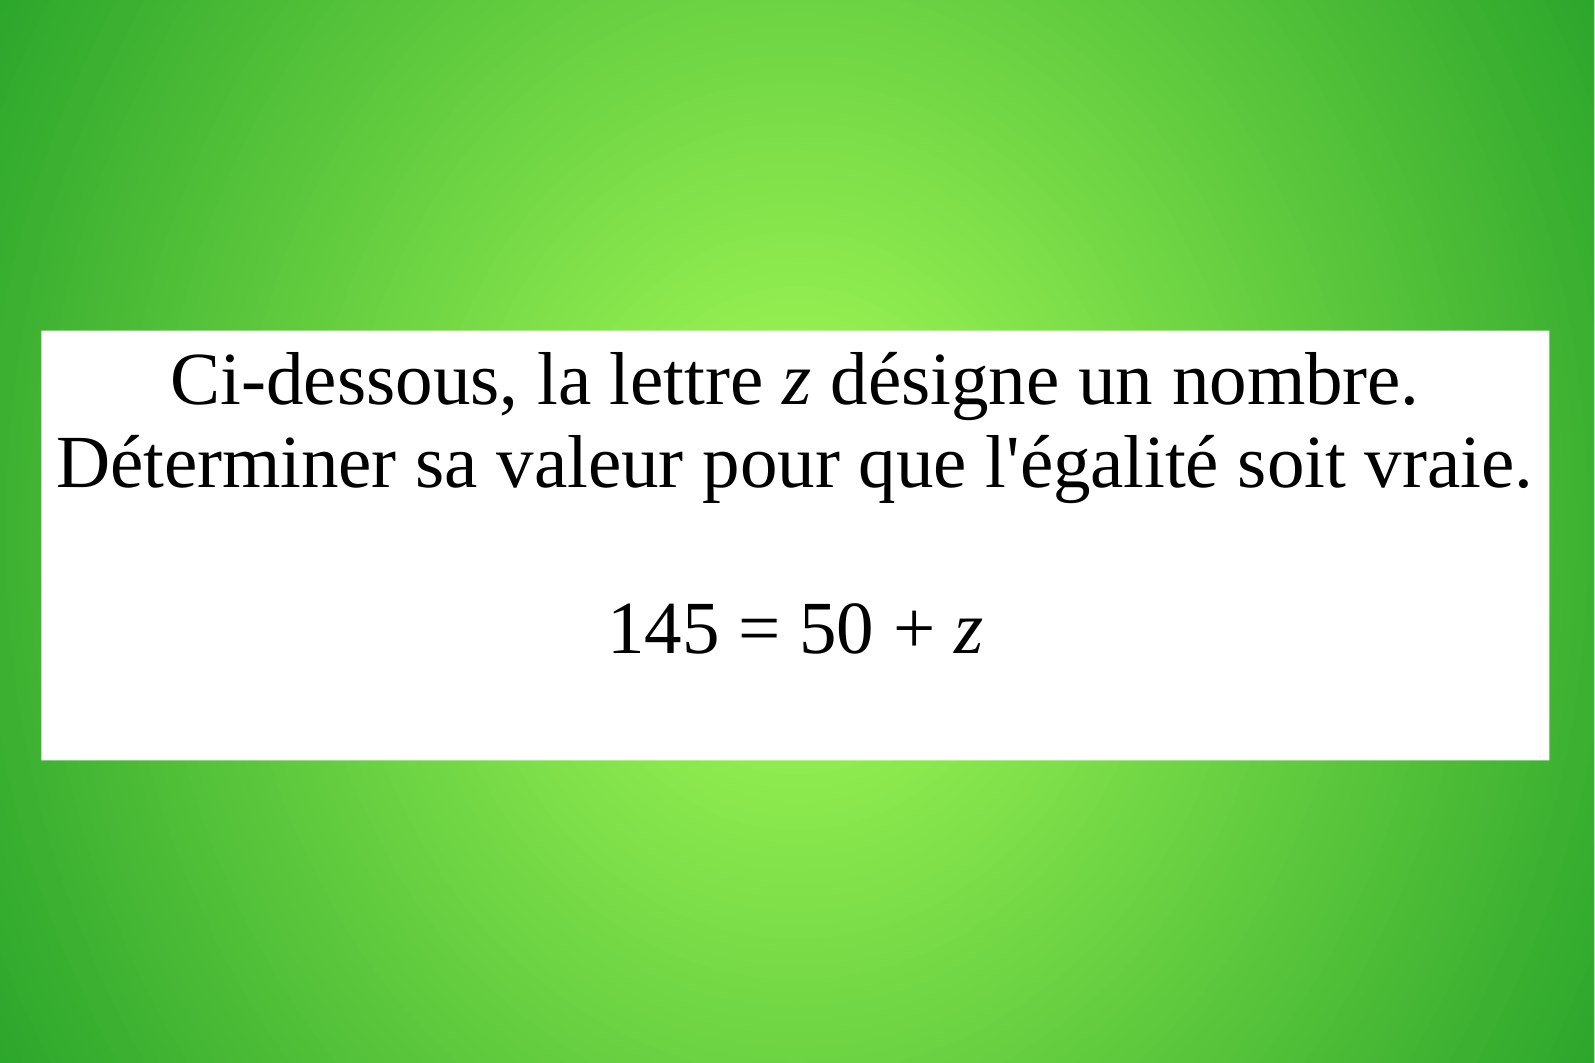

Ci-dessous, la lettre z désigne un nombre.
Déterminer sa valeur pour que l'égalité soit vraie.
145 = 50 + z